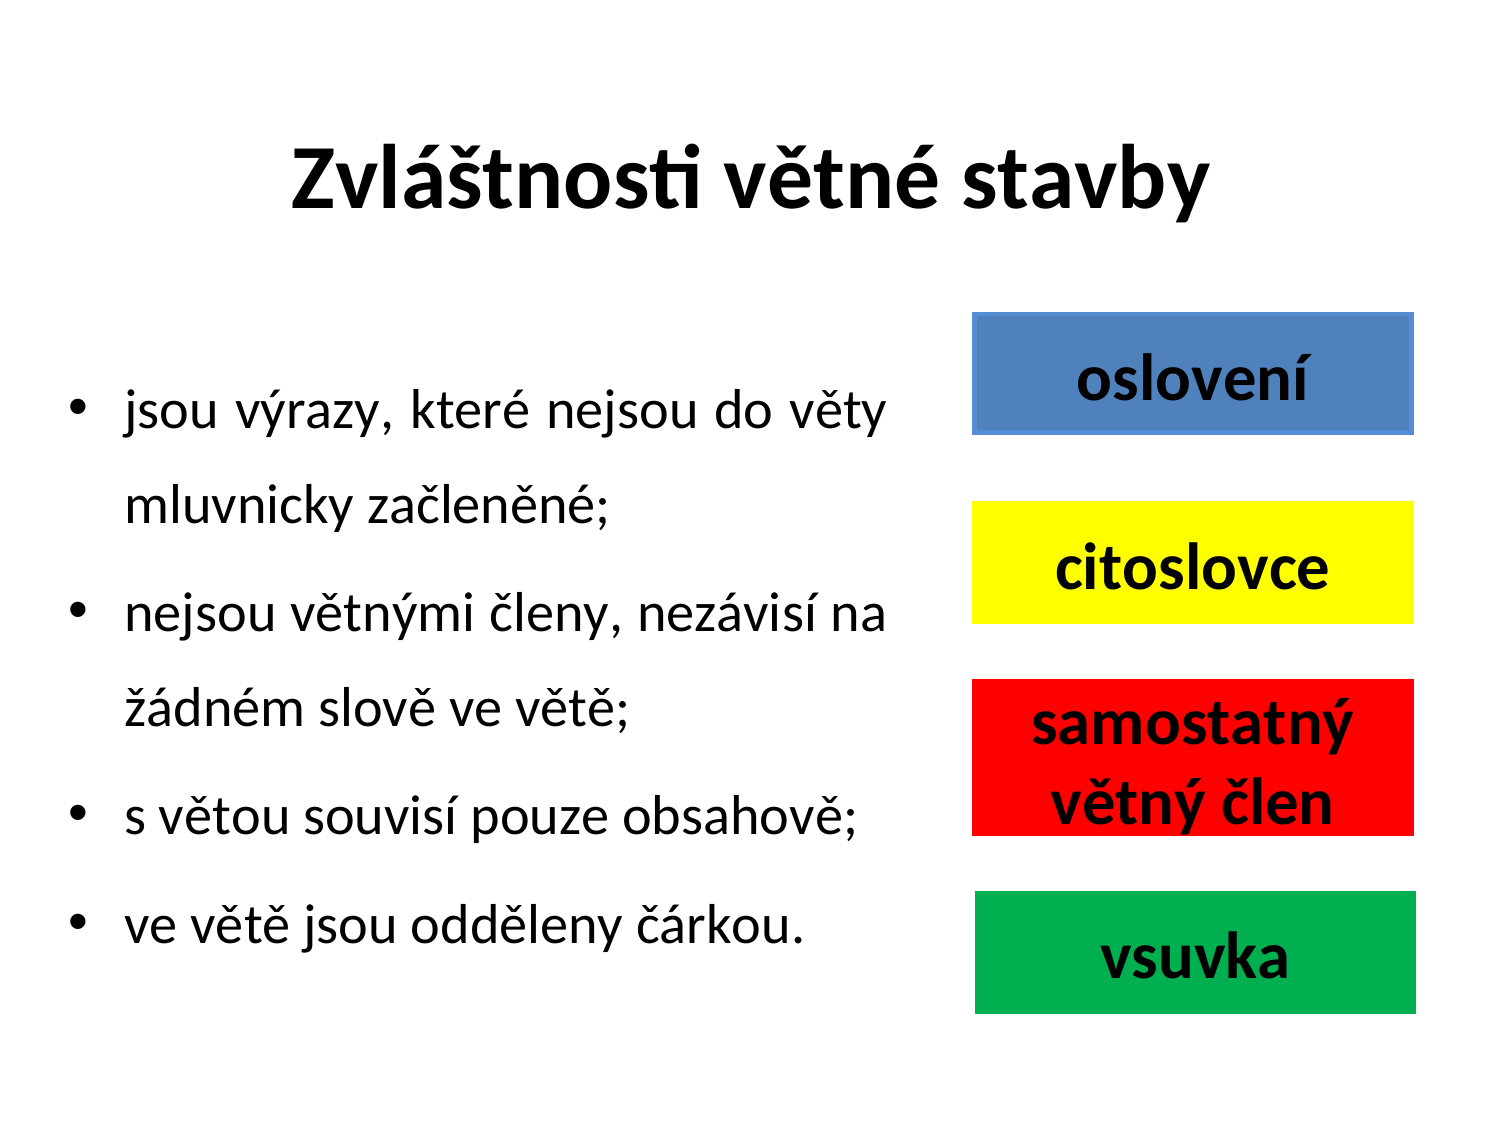

# Zvláštnosti větné stavby
oslovení
jsou výrazy, které nejsou do věty mluvnicky začleněné;
nejsou větnými členy, nezávisí na žádném slově ve větě;
s větou souvisí pouze obsahově;
ve větě jsou odděleny čárkou.
citoslovce
samostatný větný člen
vsuvka